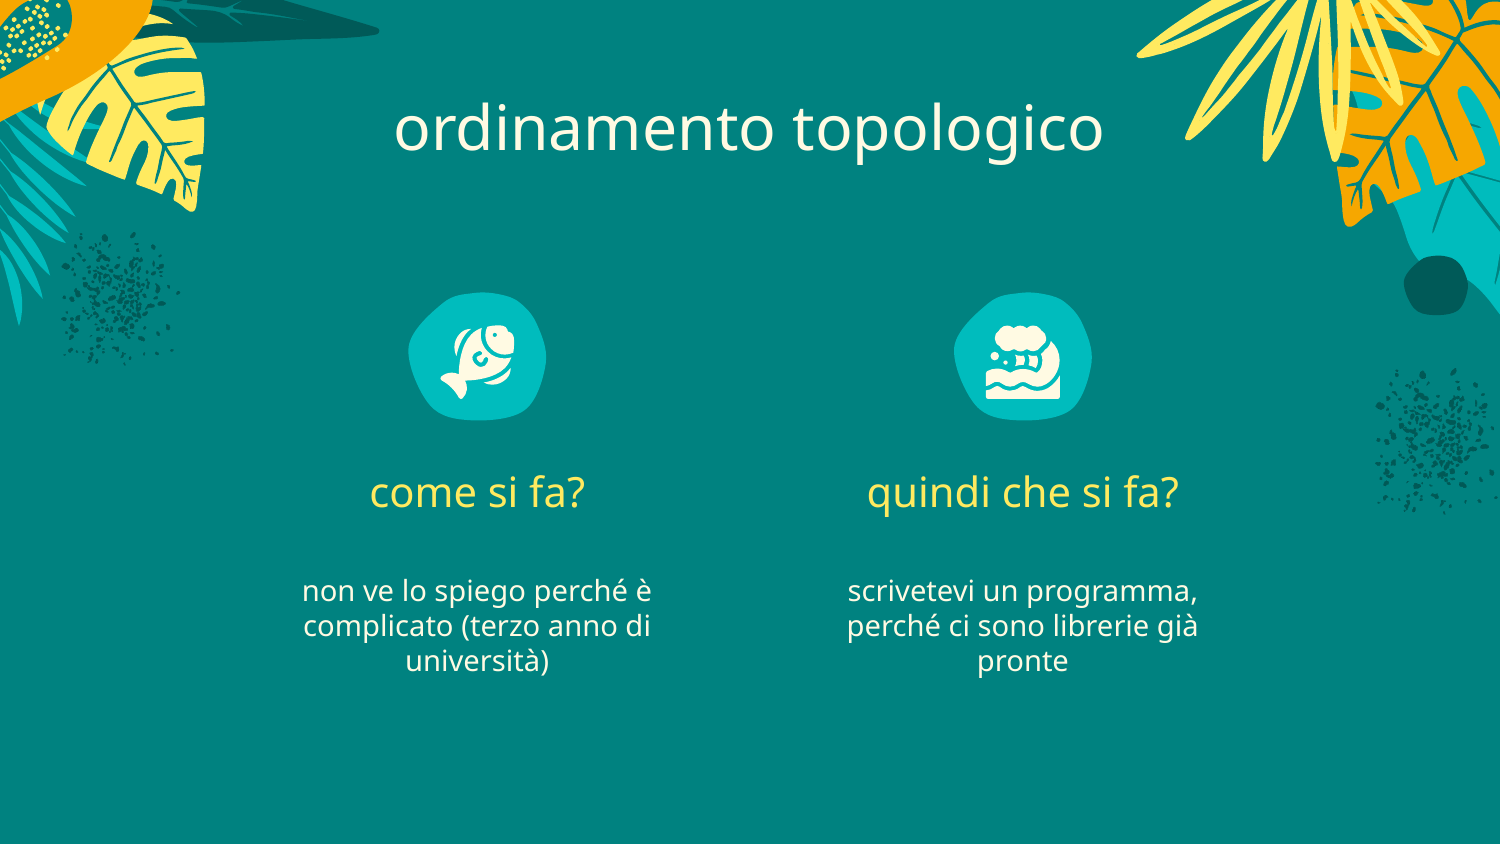

# ordinamento topologico
come si fa?
quindi che si fa?
non ve lo spiego perché è complicato (terzo anno di università)
scrivetevi un programma, perché ci sono librerie già pronte